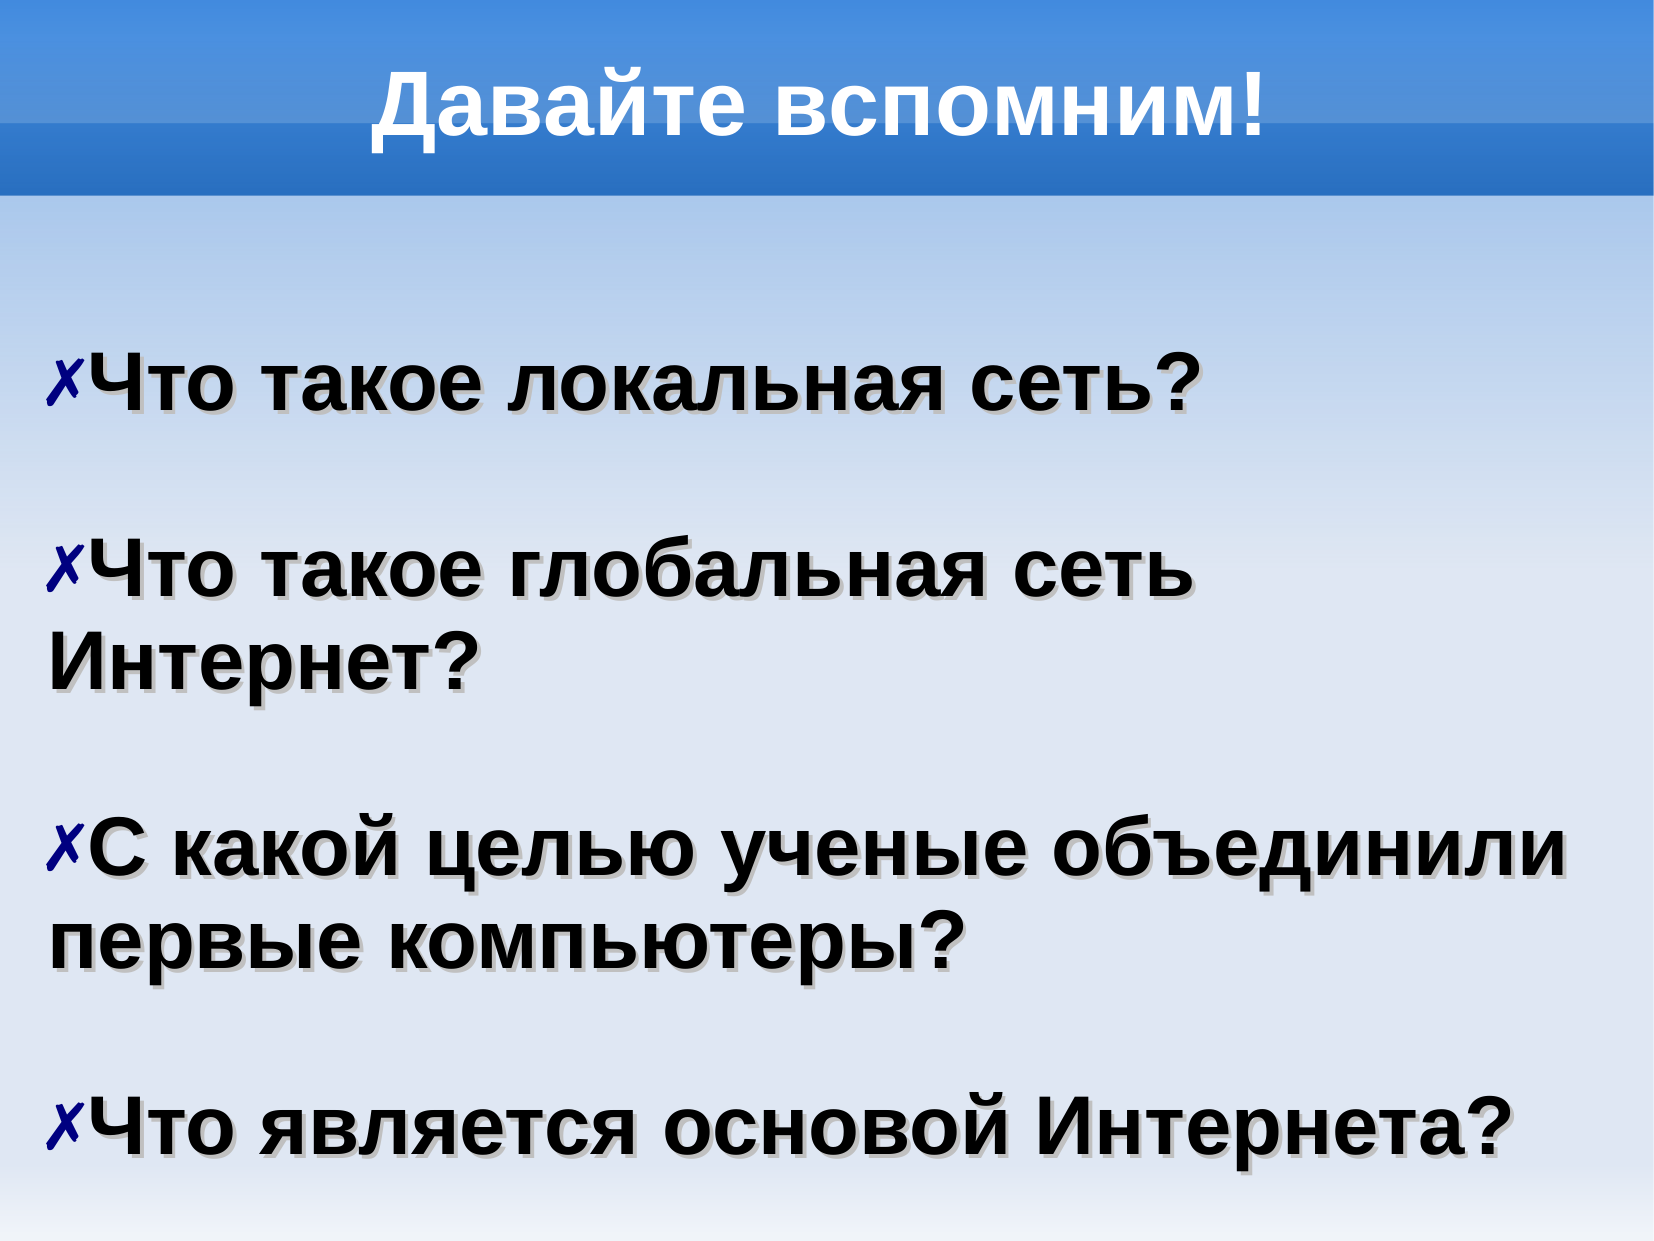

# Давайте вспомним!
Что такое локальная сеть?
Что такое глобальная сеть Интернет?
С какой целью ученые объединили первые компьютеры?
Что является основой Интернета?